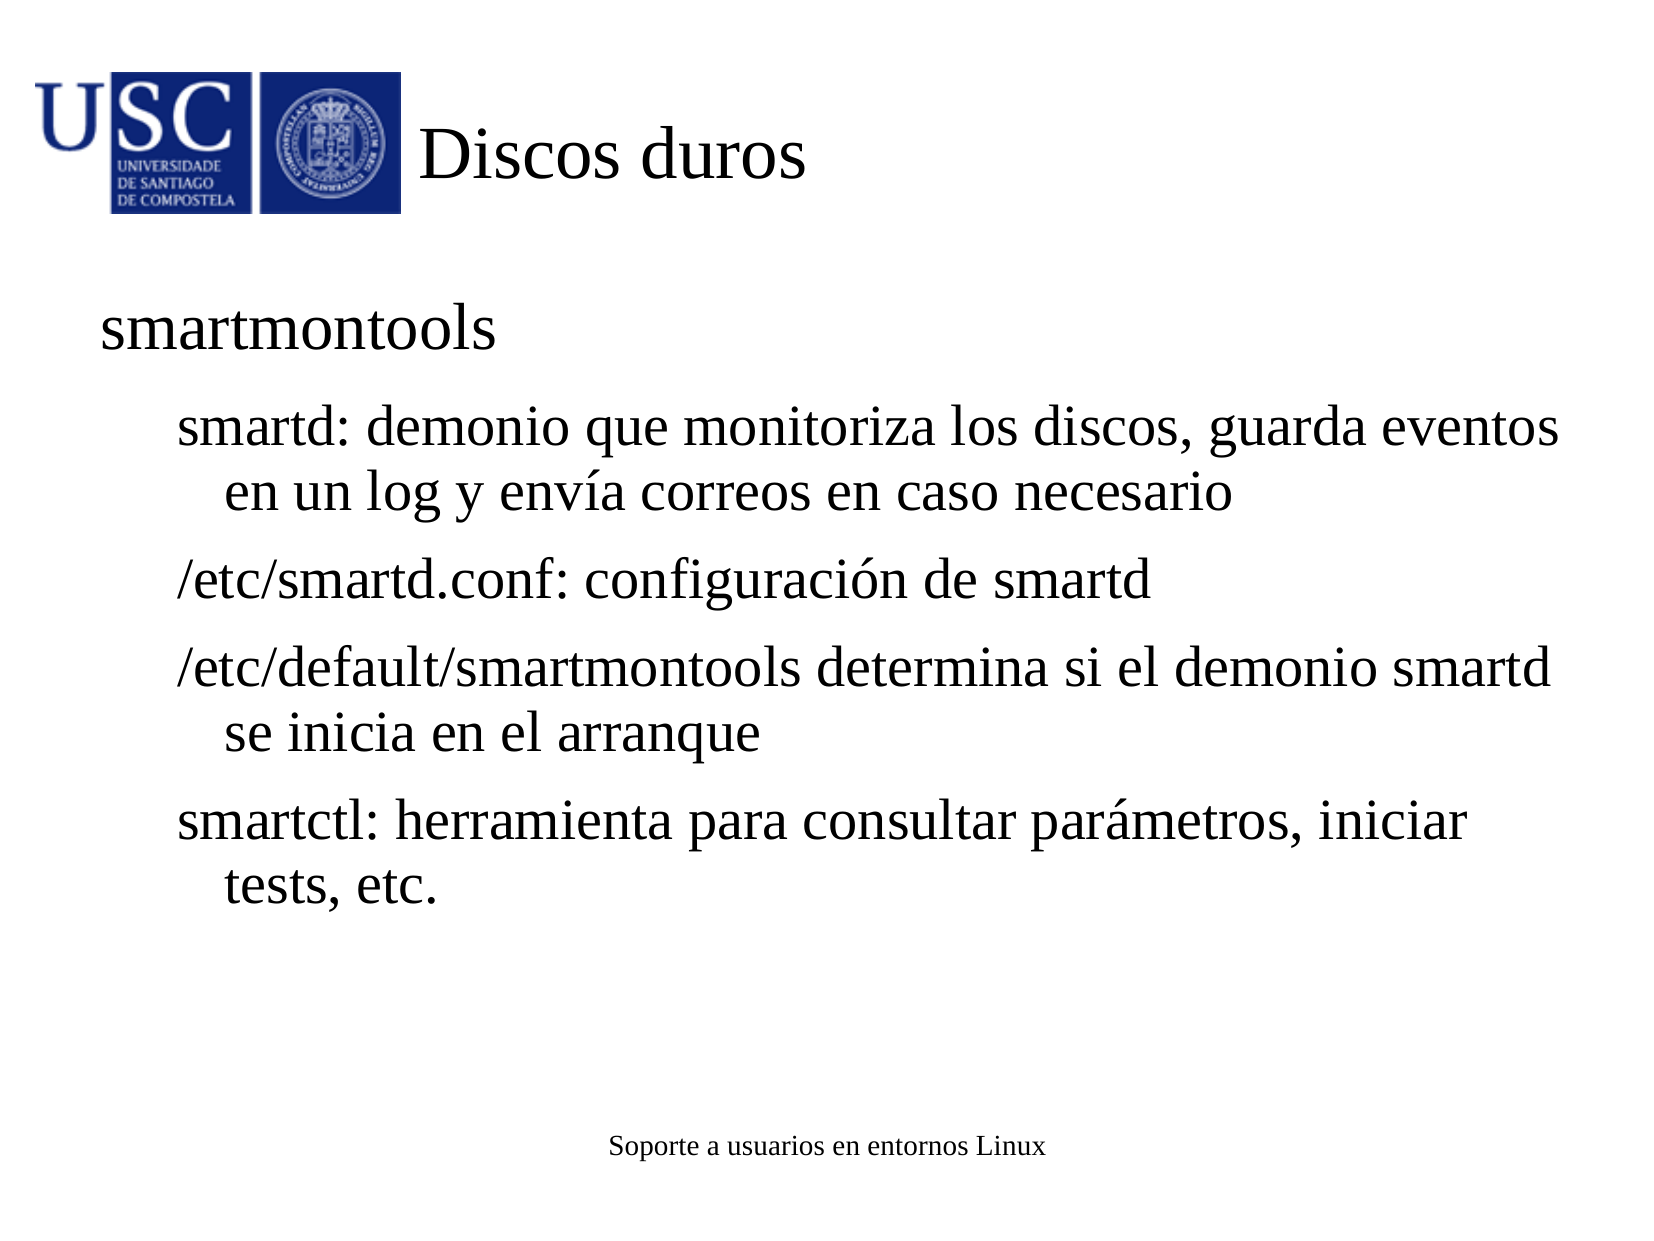

# Discos duros
smartmontools
smartd: demonio que monitoriza los discos, guarda eventos en un log y envía correos en caso necesario
/etc/smartd.conf: configuración de smartd
/etc/default/smartmontools determina si el demonio smartd se inicia en el arranque
smartctl: herramienta para consultar parámetros, iniciar tests, etc.